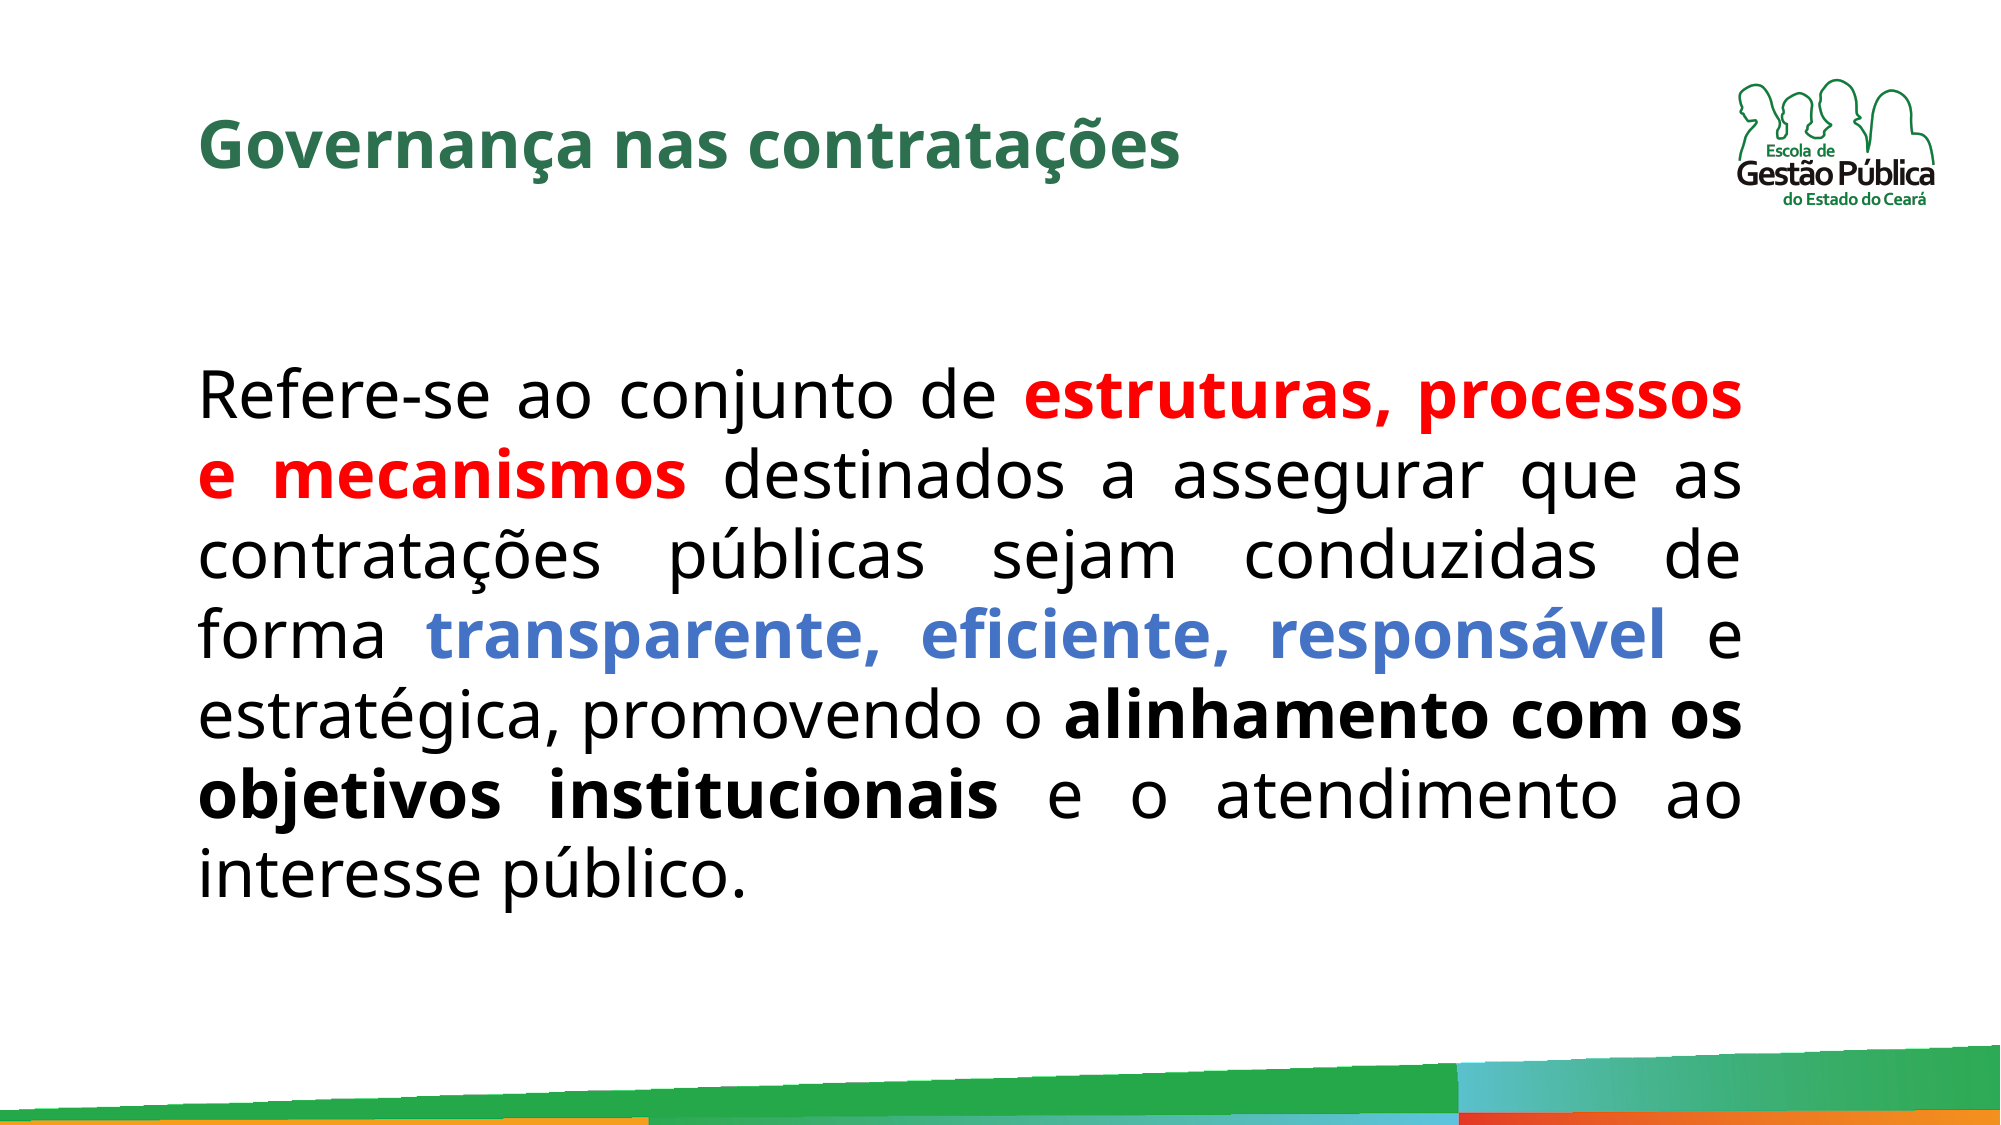

Governança nas contratações
Refere-se ao conjunto de estruturas, processos e mecanismos destinados a assegurar que as contratações públicas sejam conduzidas de forma transparente, eficiente, responsável e estratégica, promovendo o alinhamento com os objetivos institucionais e o atendimento ao interesse público.